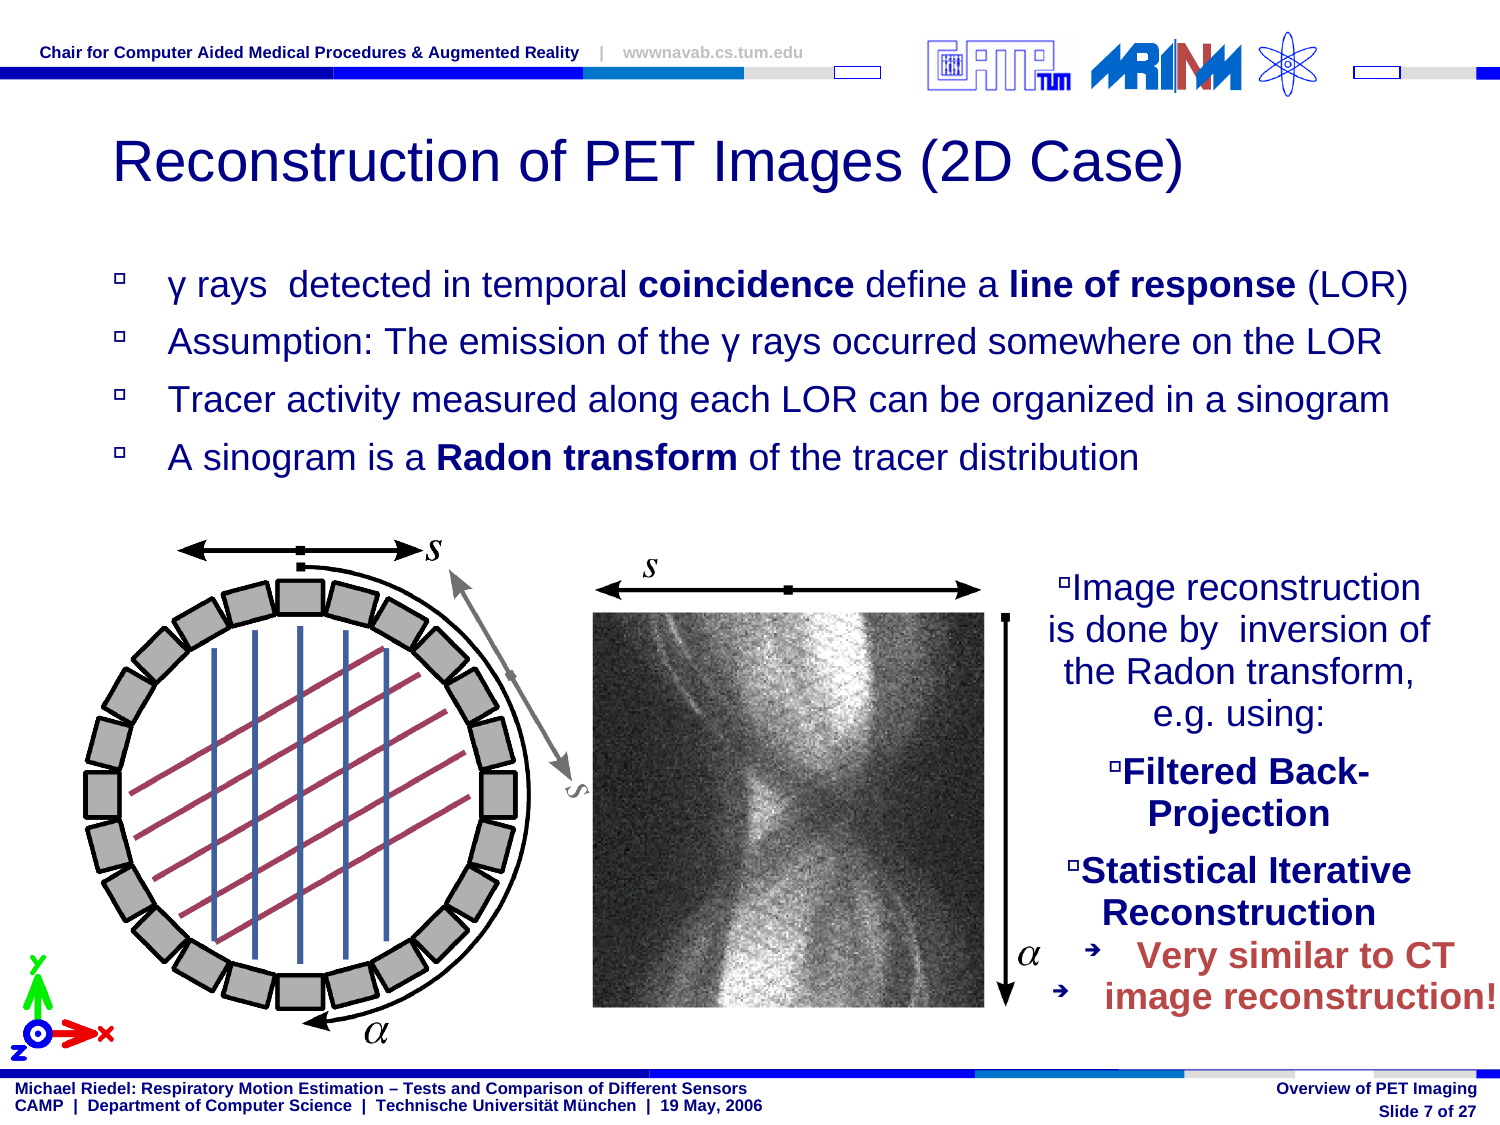

# Reconstruction of PET Images (2D Case)
γ rays detected in temporal coincidence define a line of response (LOR)
Assumption: The emission of the γ rays occurred somewhere on the LOR
Tracer activity measured along each LOR can be organized in a sinogram
A sinogram is a Radon transform of the tracer distribution
Image reconstruction is done by inversion of the Radon transform, e.g. using:
Filtered Back-Projection
Statistical Iterative Reconstruction
Very similar to CT
image reconstruction!
 Overview of PET Imaging